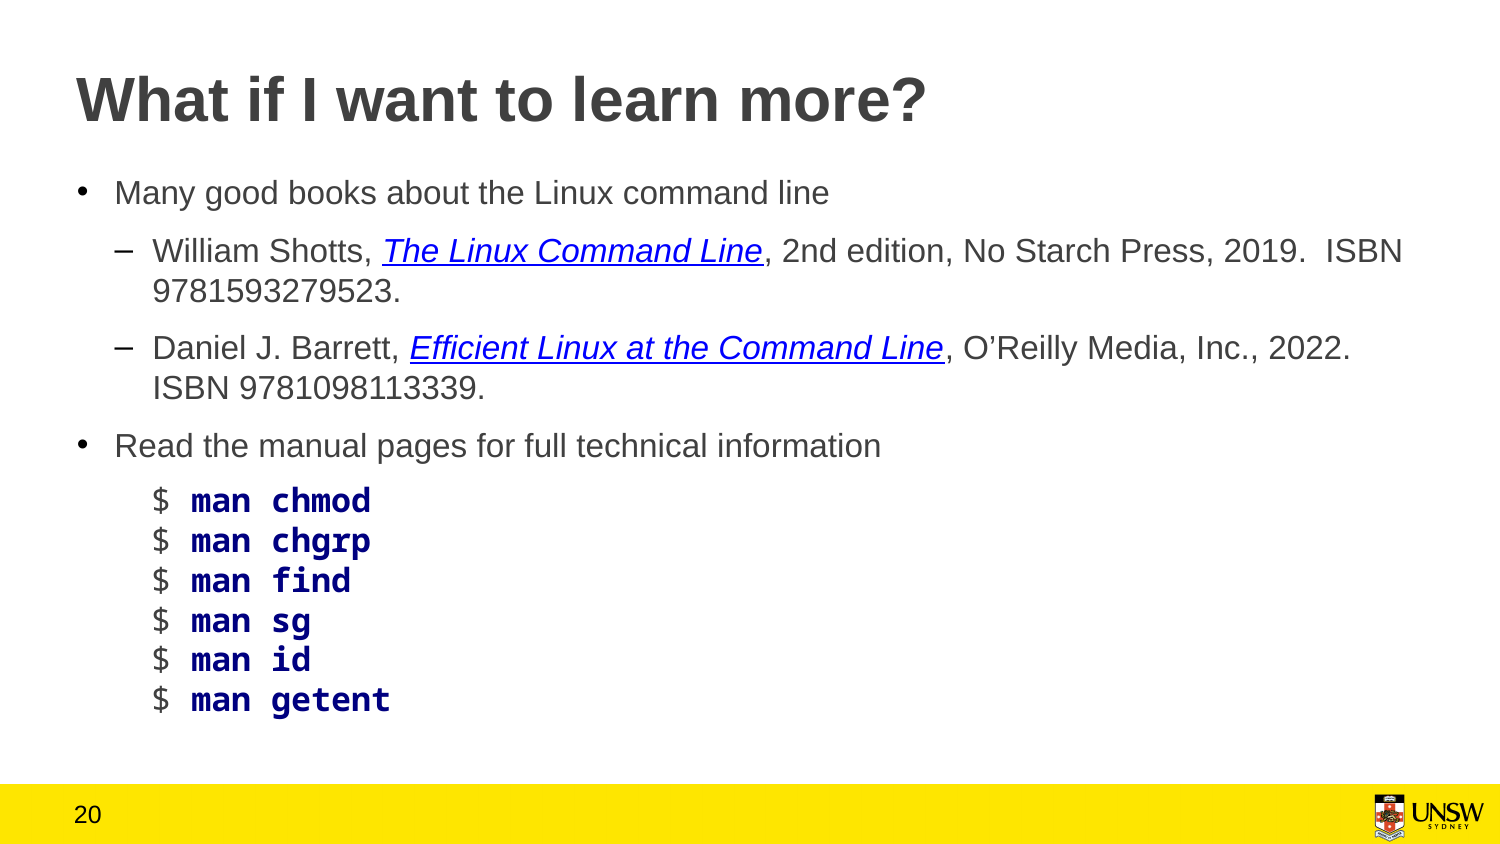

# What if I want to learn more?
Many good books about the Linux command line
William Shotts, The Linux Command Line, 2nd edition, No Starch Press, 2019. ISBN 9781593279523.
Daniel J. Barrett, Efficient Linux at the Command Line, O’Reilly Media, Inc., 2022. ISBN 9781098113339.
Read the manual pages for full technical information
 $ man chmod
 $ man chgrp
 $ man find
 $ man sg
 $ man id
 $ man getent